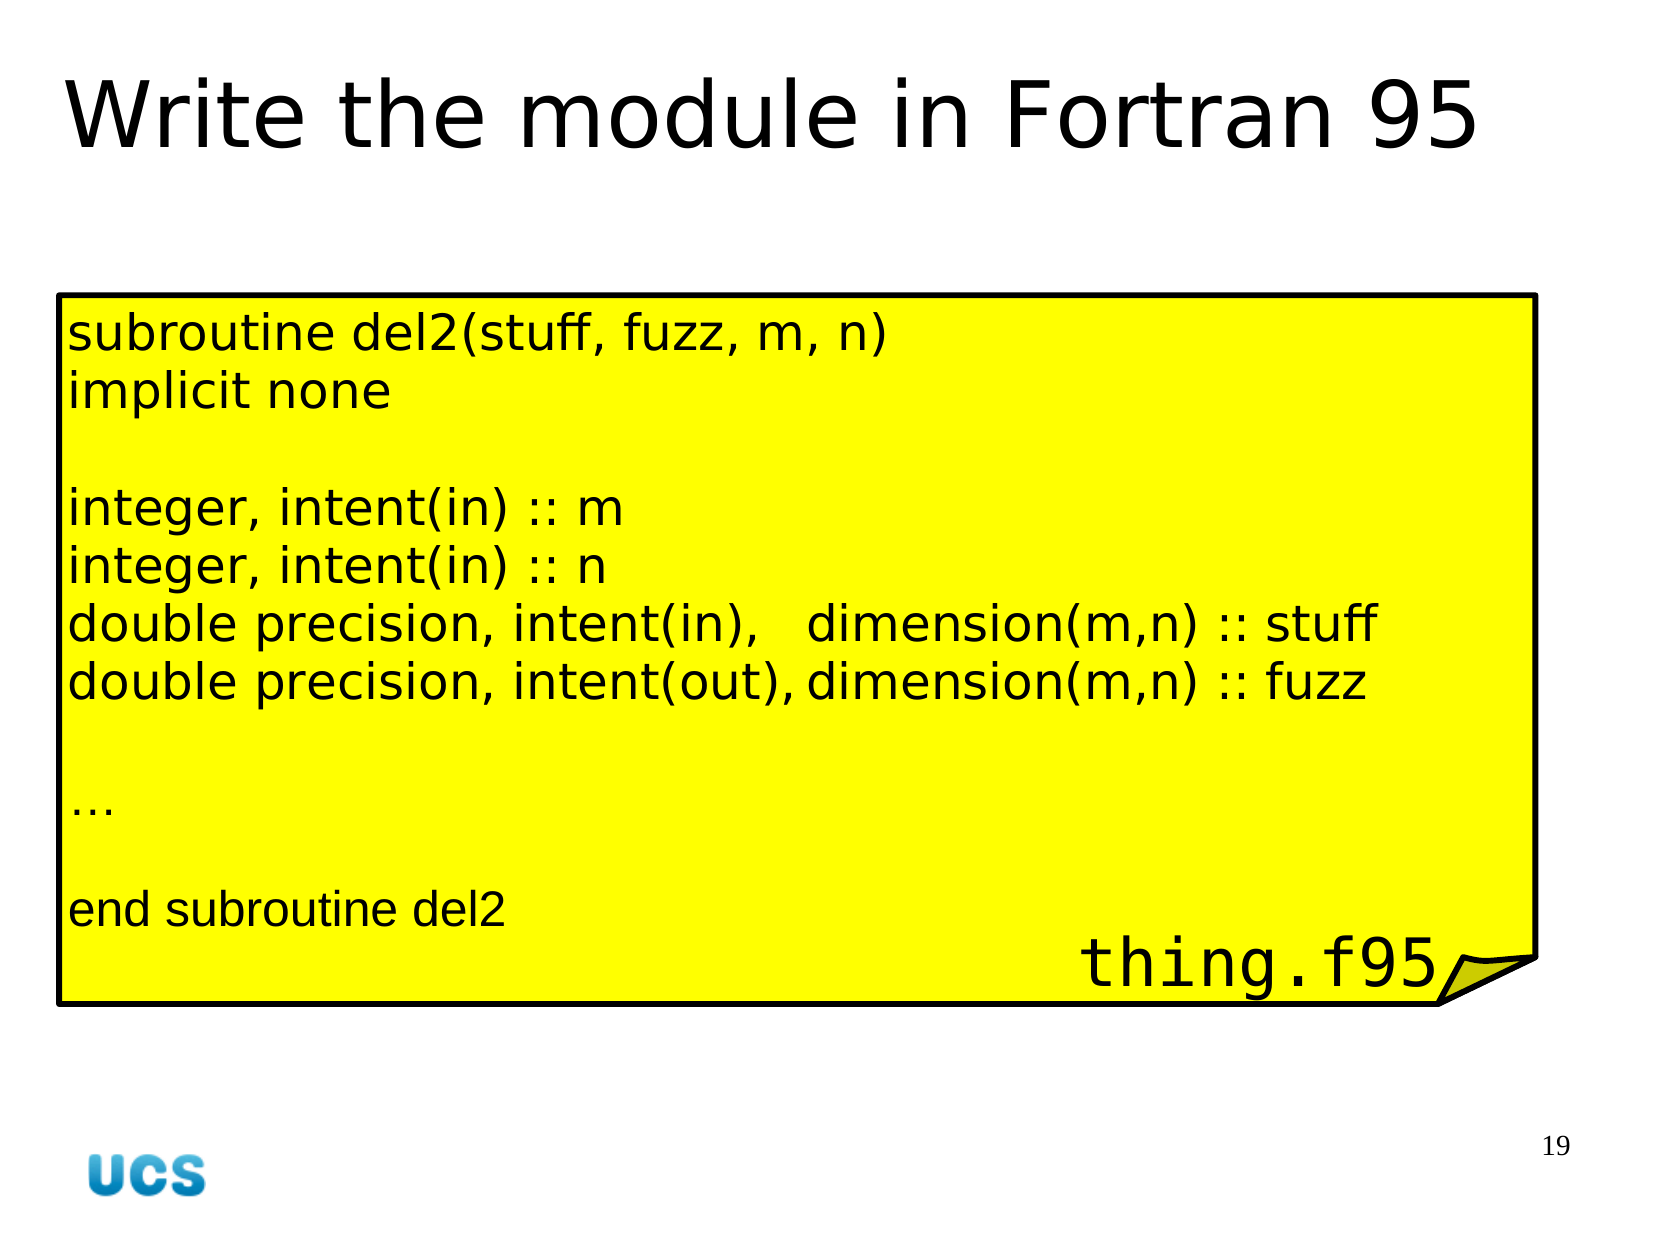

Write the module in Fortran 95
subroutine del2(stuff, fuzz, m, n)
implicit none
integer, intent(in) :: m
integer, intent(in) :: n
double precision, intent(in),	dimension(m,n) :: stuff
double precision, intent(out),	dimension(m,n) :: fuzz
…
end subroutine del2
thing.f95
19